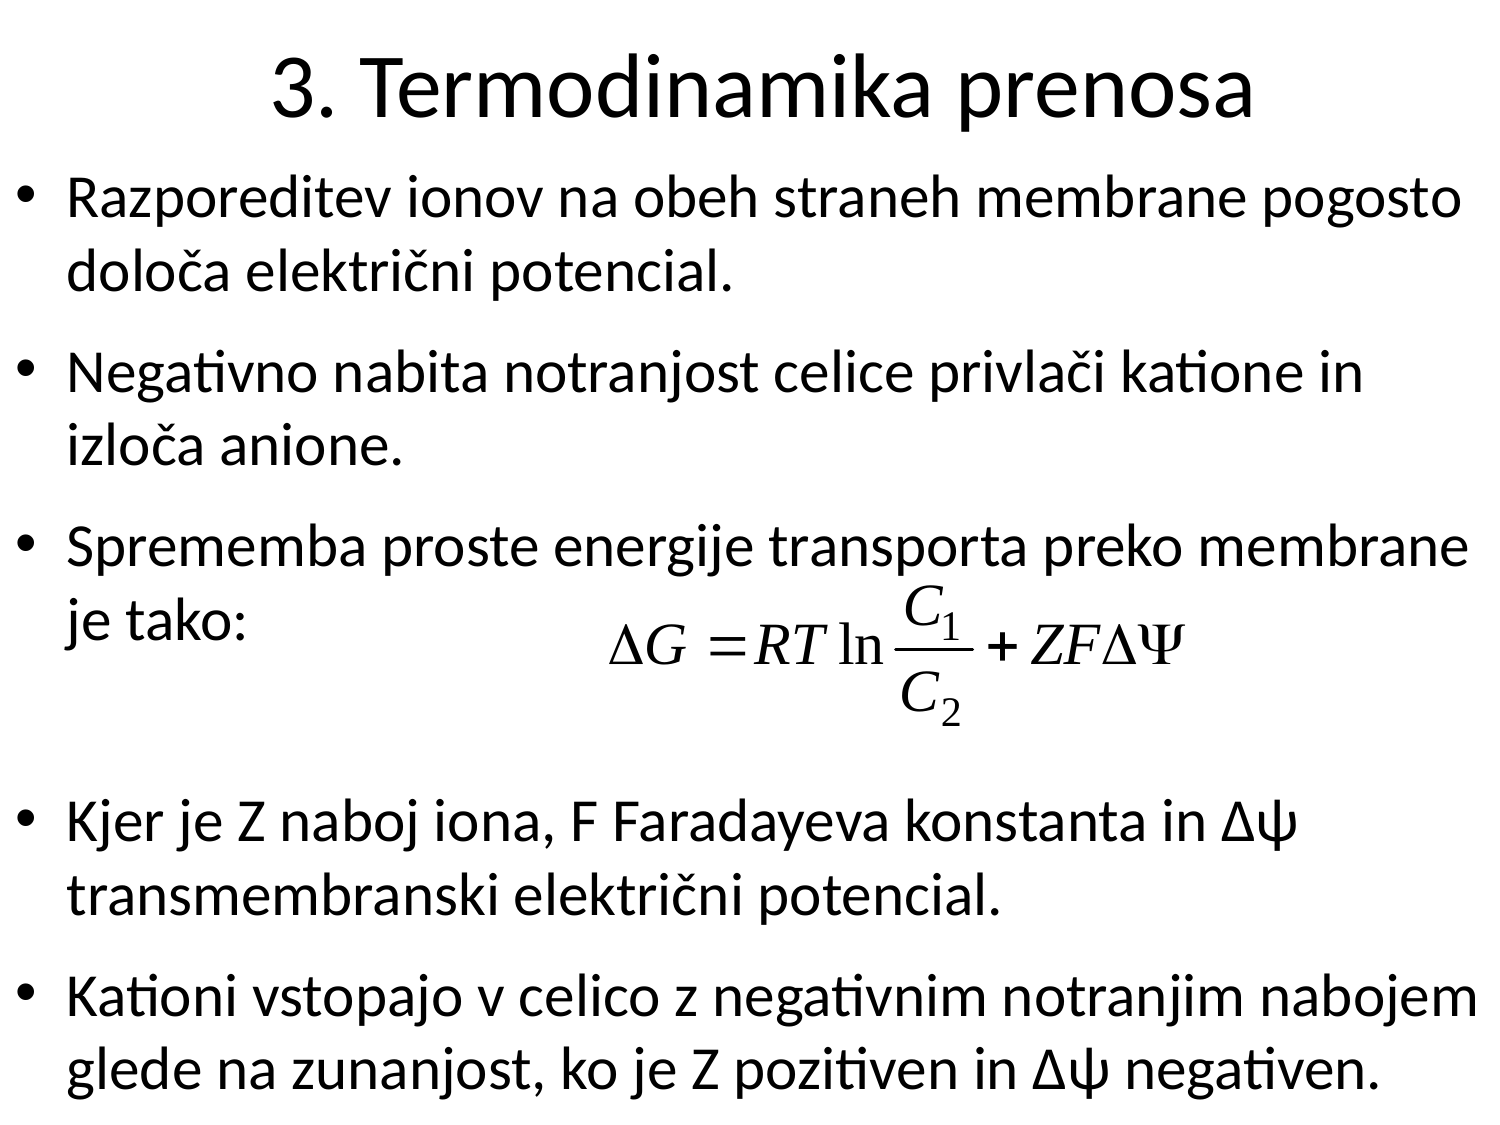

# 3. Termodinamika prenosa
Razporeditev ionov na obeh straneh membrane pogosto določa električni potencial.
Negativno nabita notranjost celice privlači katione in izloča anione.
Sprememba proste energije transporta preko membrane je tako:
Kjer je Z naboj iona, F Faradayeva konstanta in Δψ transmembranski električni potencial.
Kationi vstopajo v celico z negativnim notranjim nabojem glede na zunanjost, ko je Z pozitiven in Δψ negativen.